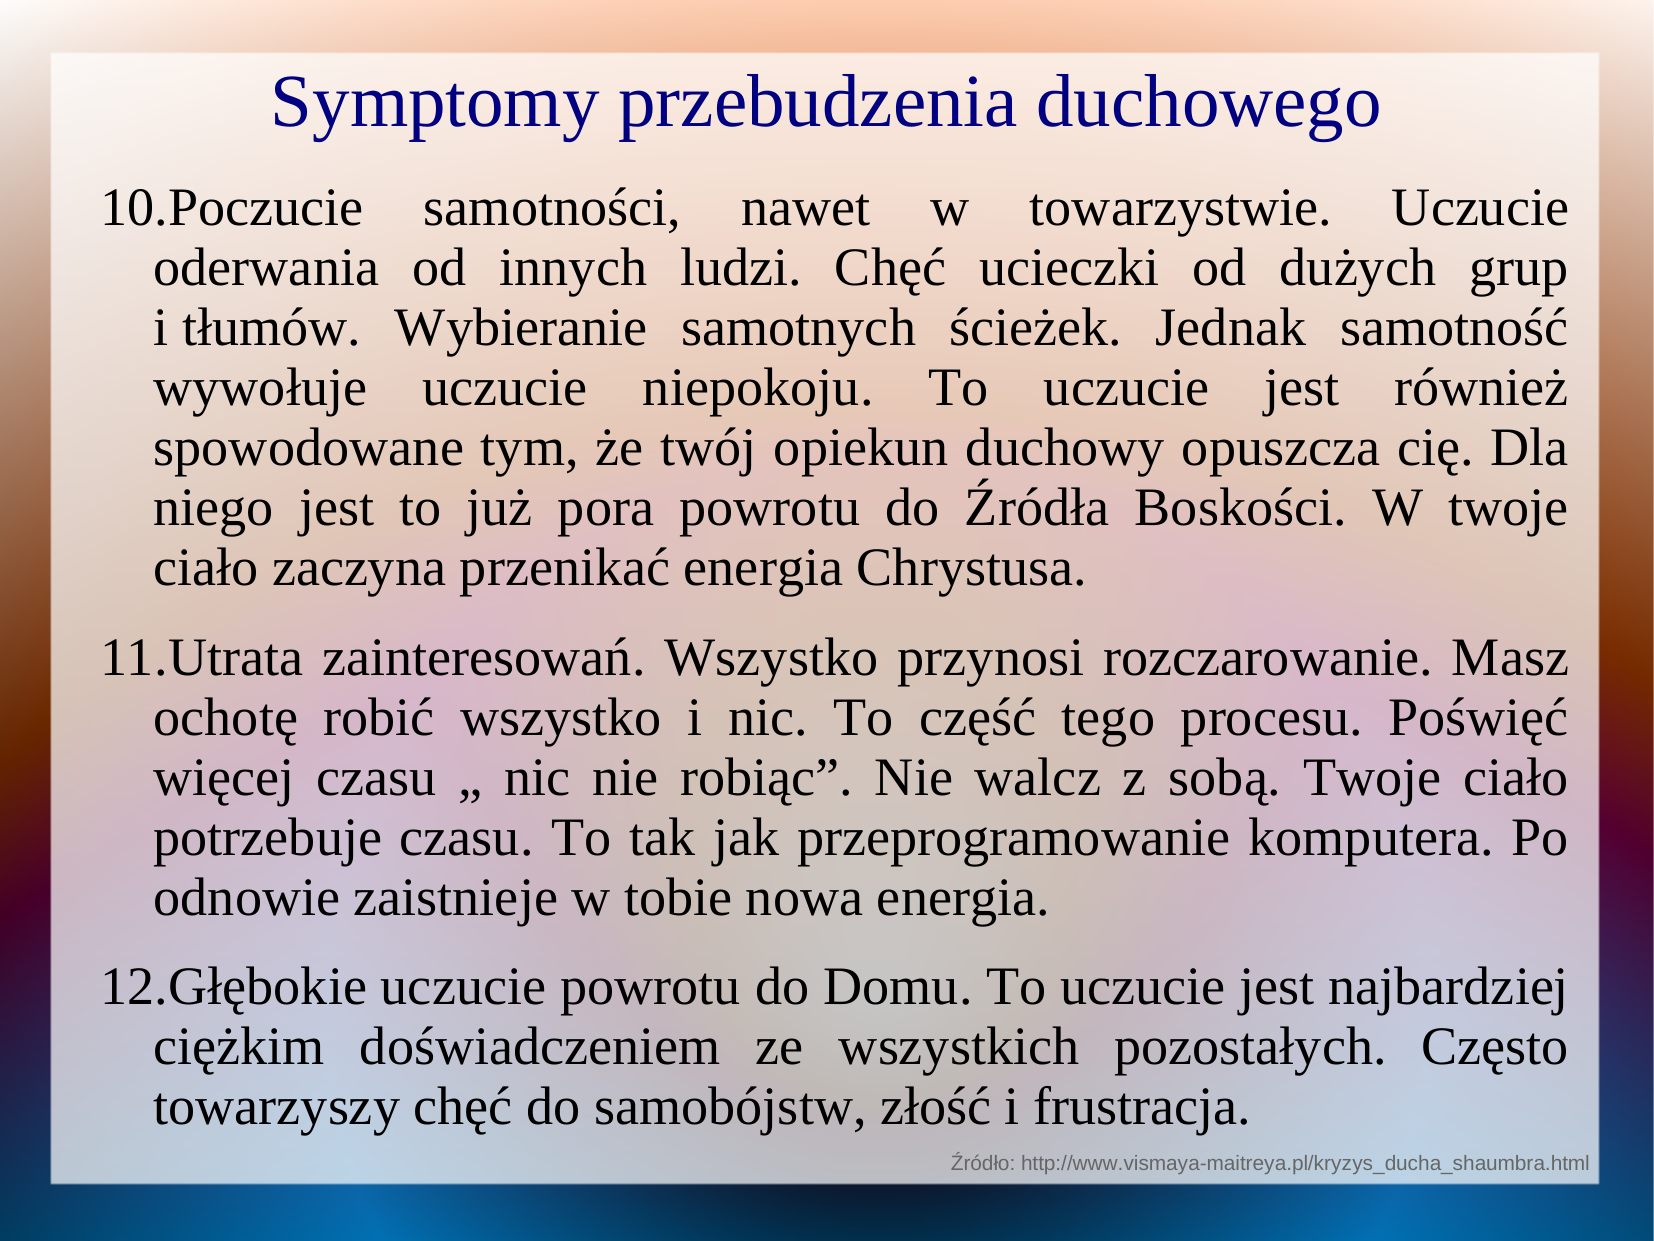

# Symptomy przebudzenia duchowego
Poczucie samotności, nawet w towarzystwie. Uczucie oderwania od innych ludzi. Chęć ucieczki od dużych grup i tłumów. Wybieranie samotnych ścieżek. Jednak samotność wywołuje uczucie niepokoju. To uczucie jest również spowodowane tym, że twój opiekun duchowy opuszcza cię. Dla niego jest to już pora powrotu do Źródła Boskości. W twoje ciało zaczyna przenikać energia Chrystusa.
Utrata zainteresowań. Wszystko przynosi rozczarowanie. Masz ochotę robić wszystko i nic. To część tego procesu. Poświęć więcej czasu „ nic nie robiąc”. Nie walcz z sobą. Twoje ciało potrzebuje czasu. To tak jak przeprogramowanie komputera. Po odnowie zaistnieje w tobie nowa energia.
Głębokie uczucie powrotu do Domu. To uczucie jest najbardziej ciężkim doświadczeniem ze wszystkich pozostałych. Często towarzyszy chęć do samobójstw, złość i frustracja.
Źródło: http://www.vismaya-maitreya.pl/kryzys_ducha_shaumbra.html